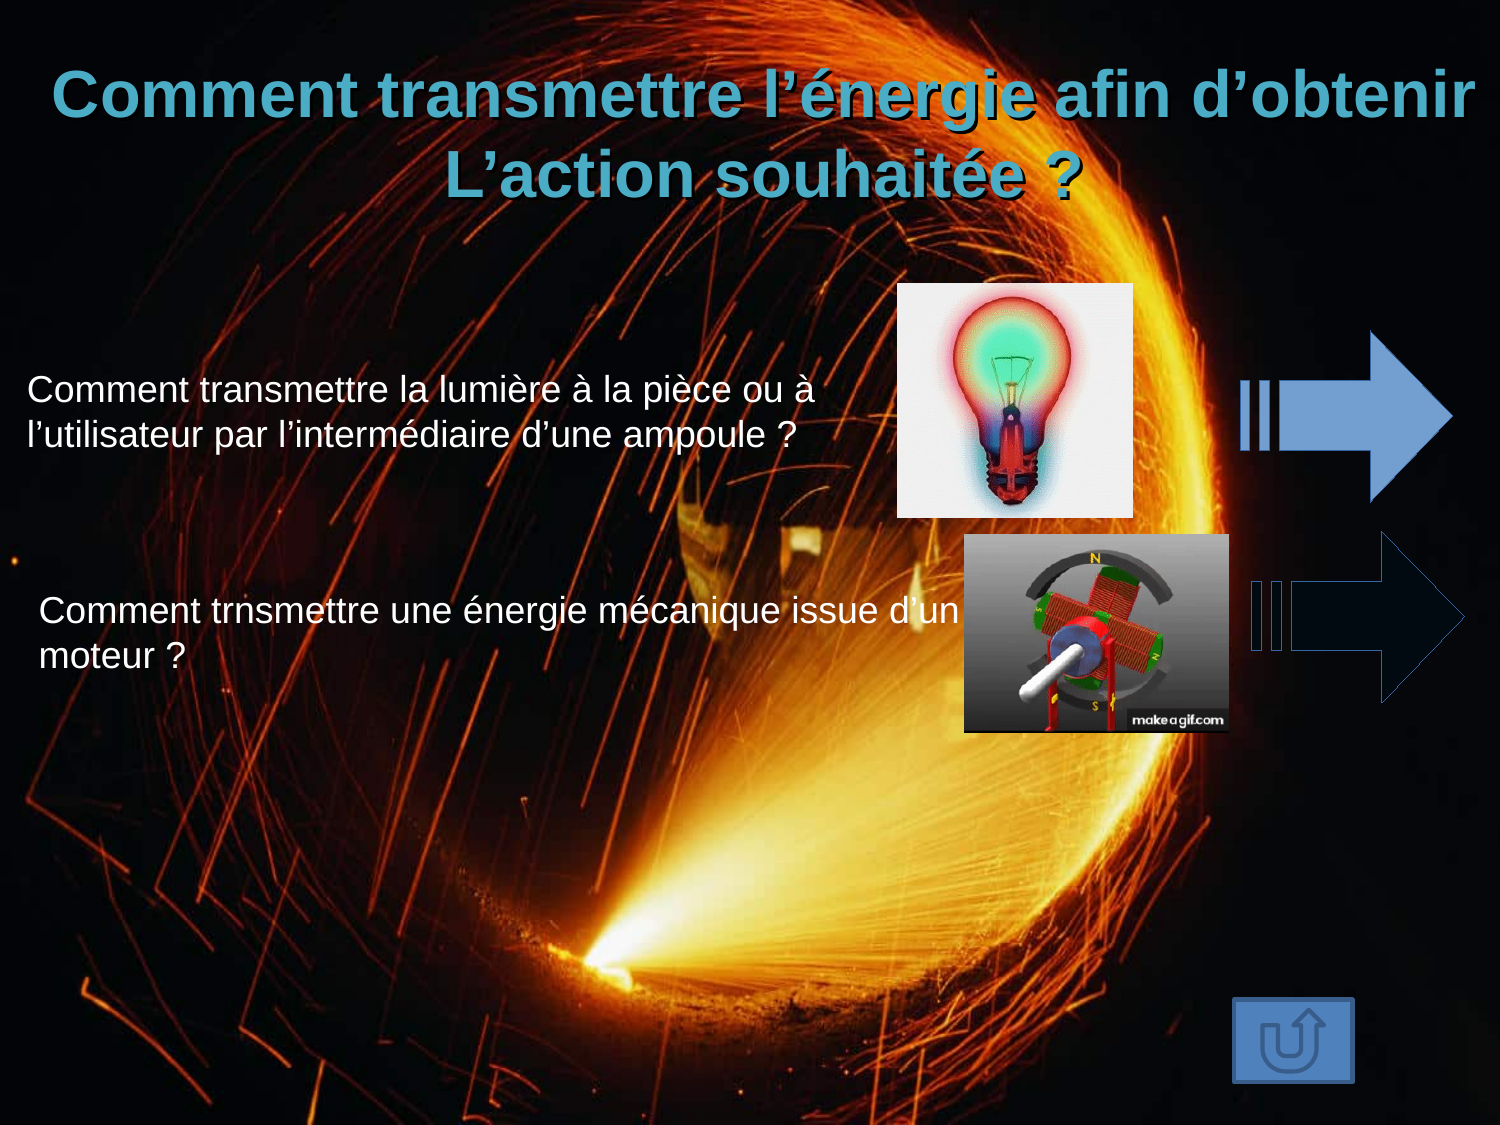

Comment transmettre l’énergie afin d’obtenir
L’action souhaitée ?
Comment transmettre la lumière à la pièce ou à l’utilisateur par l’intermédiaire d’une ampoule ?
Comment trnsmettre une énergie mécanique issue d’un moteur ?